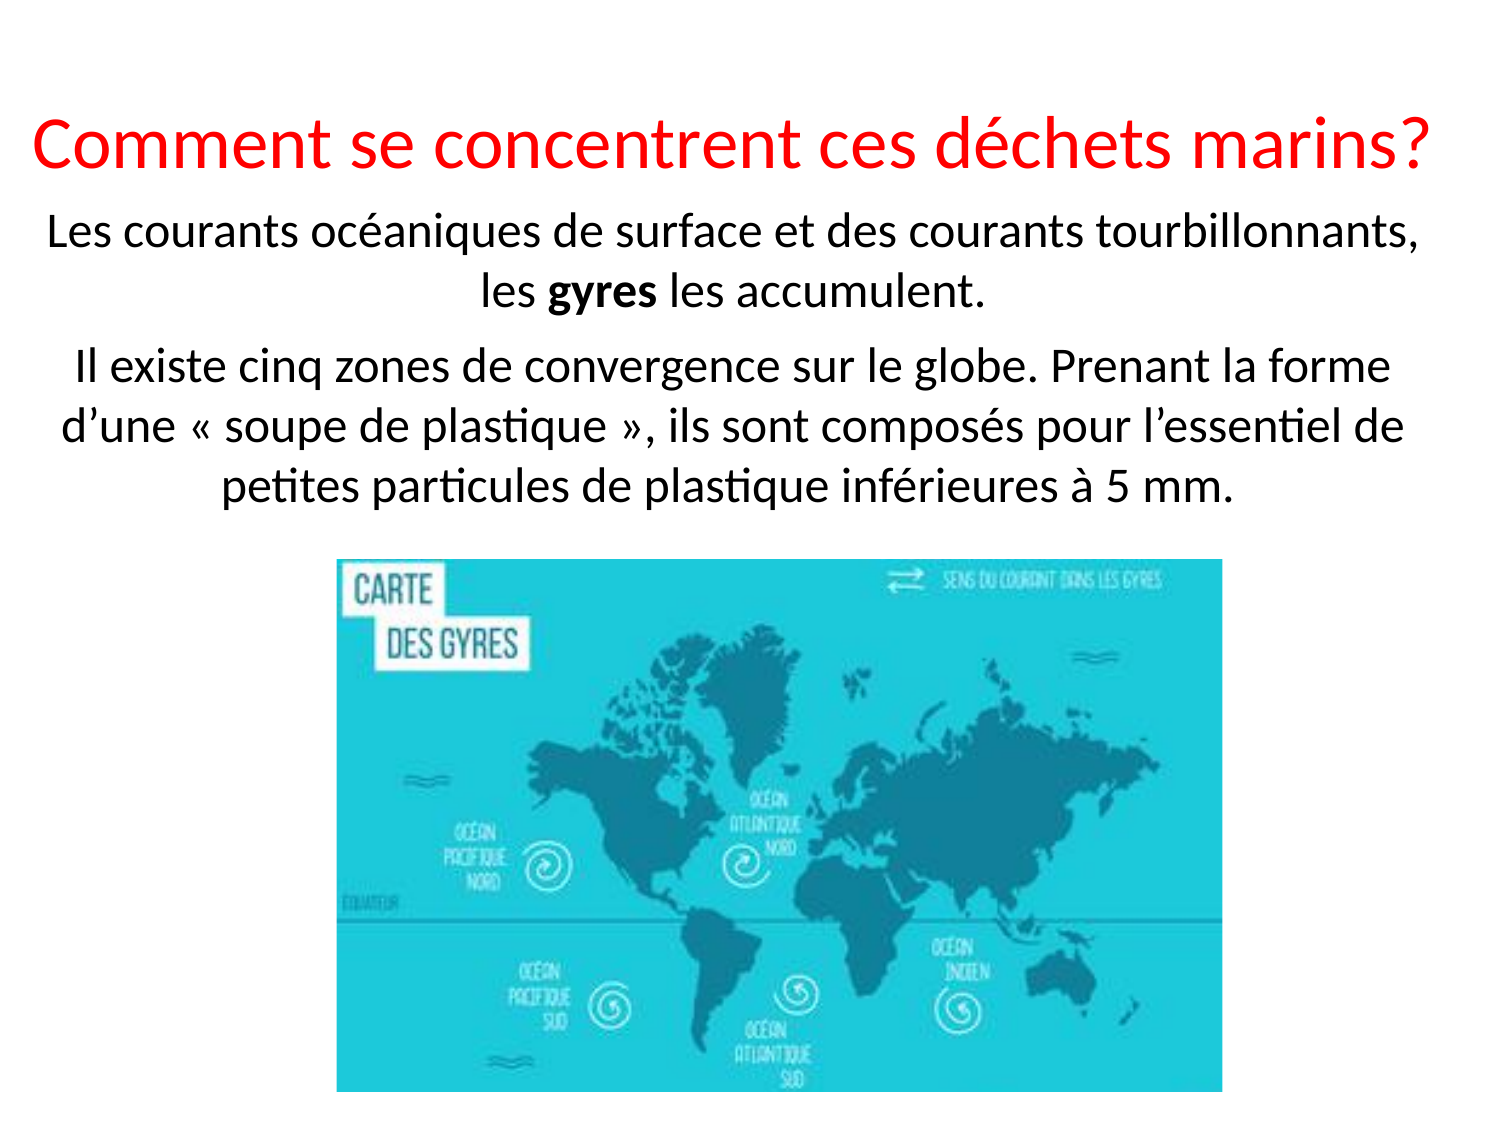

Comment se concentrent ces déchets marins?
Les courants océaniques de surface et des courants tourbillonnants, les gyres les accumulent.
Il existe cinq zones de convergence sur le globe. Prenant la forme d’une « soupe de plastique », ils sont composés pour l’essentiel de petites particules de plastique inférieures à 5 mm.